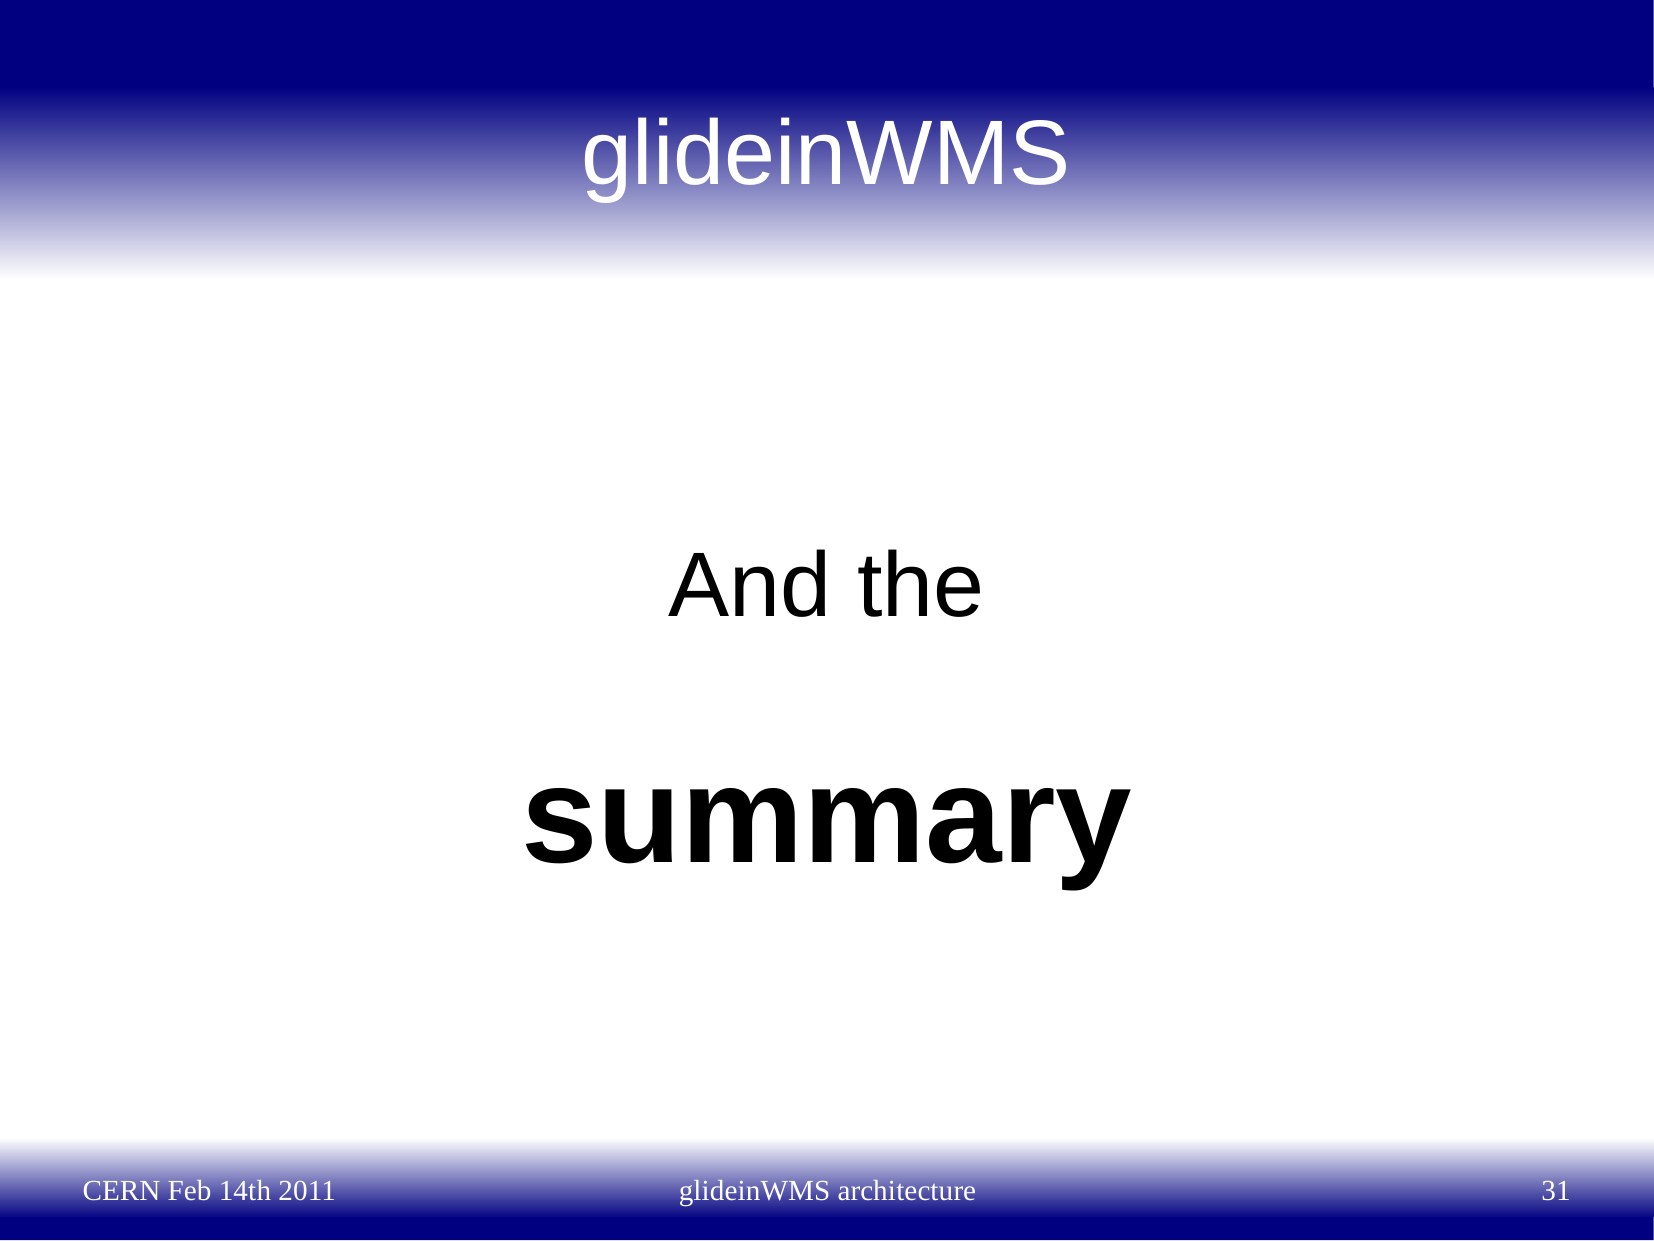

# glideinWMS
And the
summary
CERN Feb 14th 2011
glideinWMS architecture
31